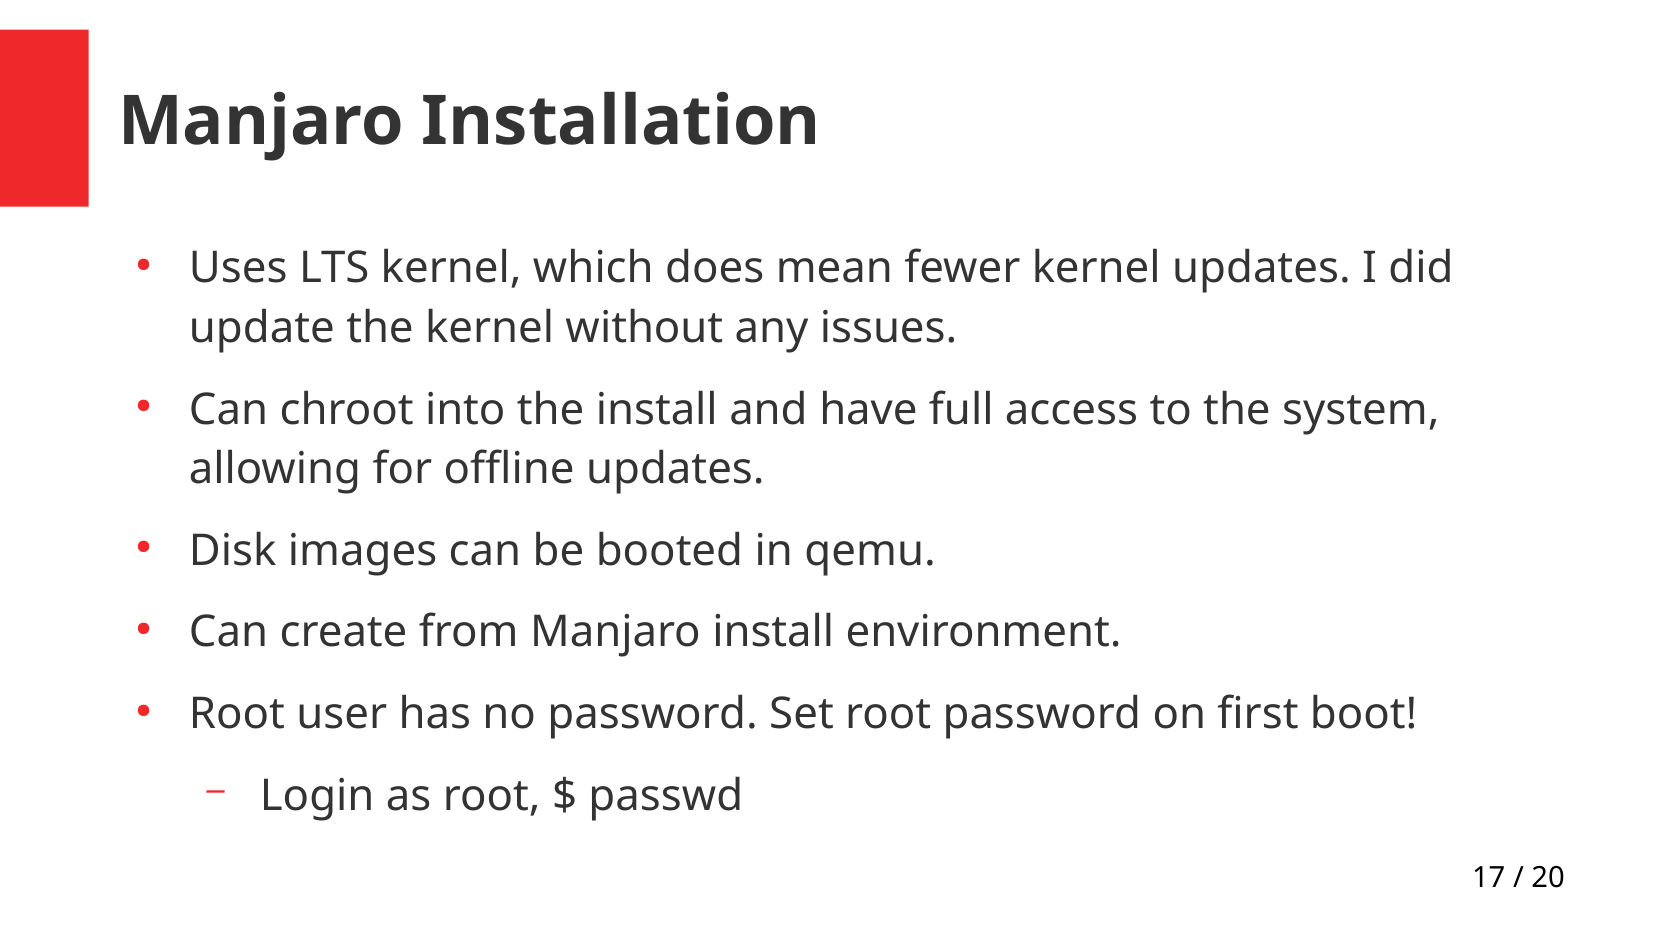

# Manjaro Installation
Uses LTS kernel, which does mean fewer kernel updates. I did update the kernel without any issues.
Can chroot into the install and have full access to the system, allowing for offline updates.
Disk images can be booted in qemu.
Can create from Manjaro install environment.
Root user has no password. Set root password on first boot!
Login as root, $ passwd
17